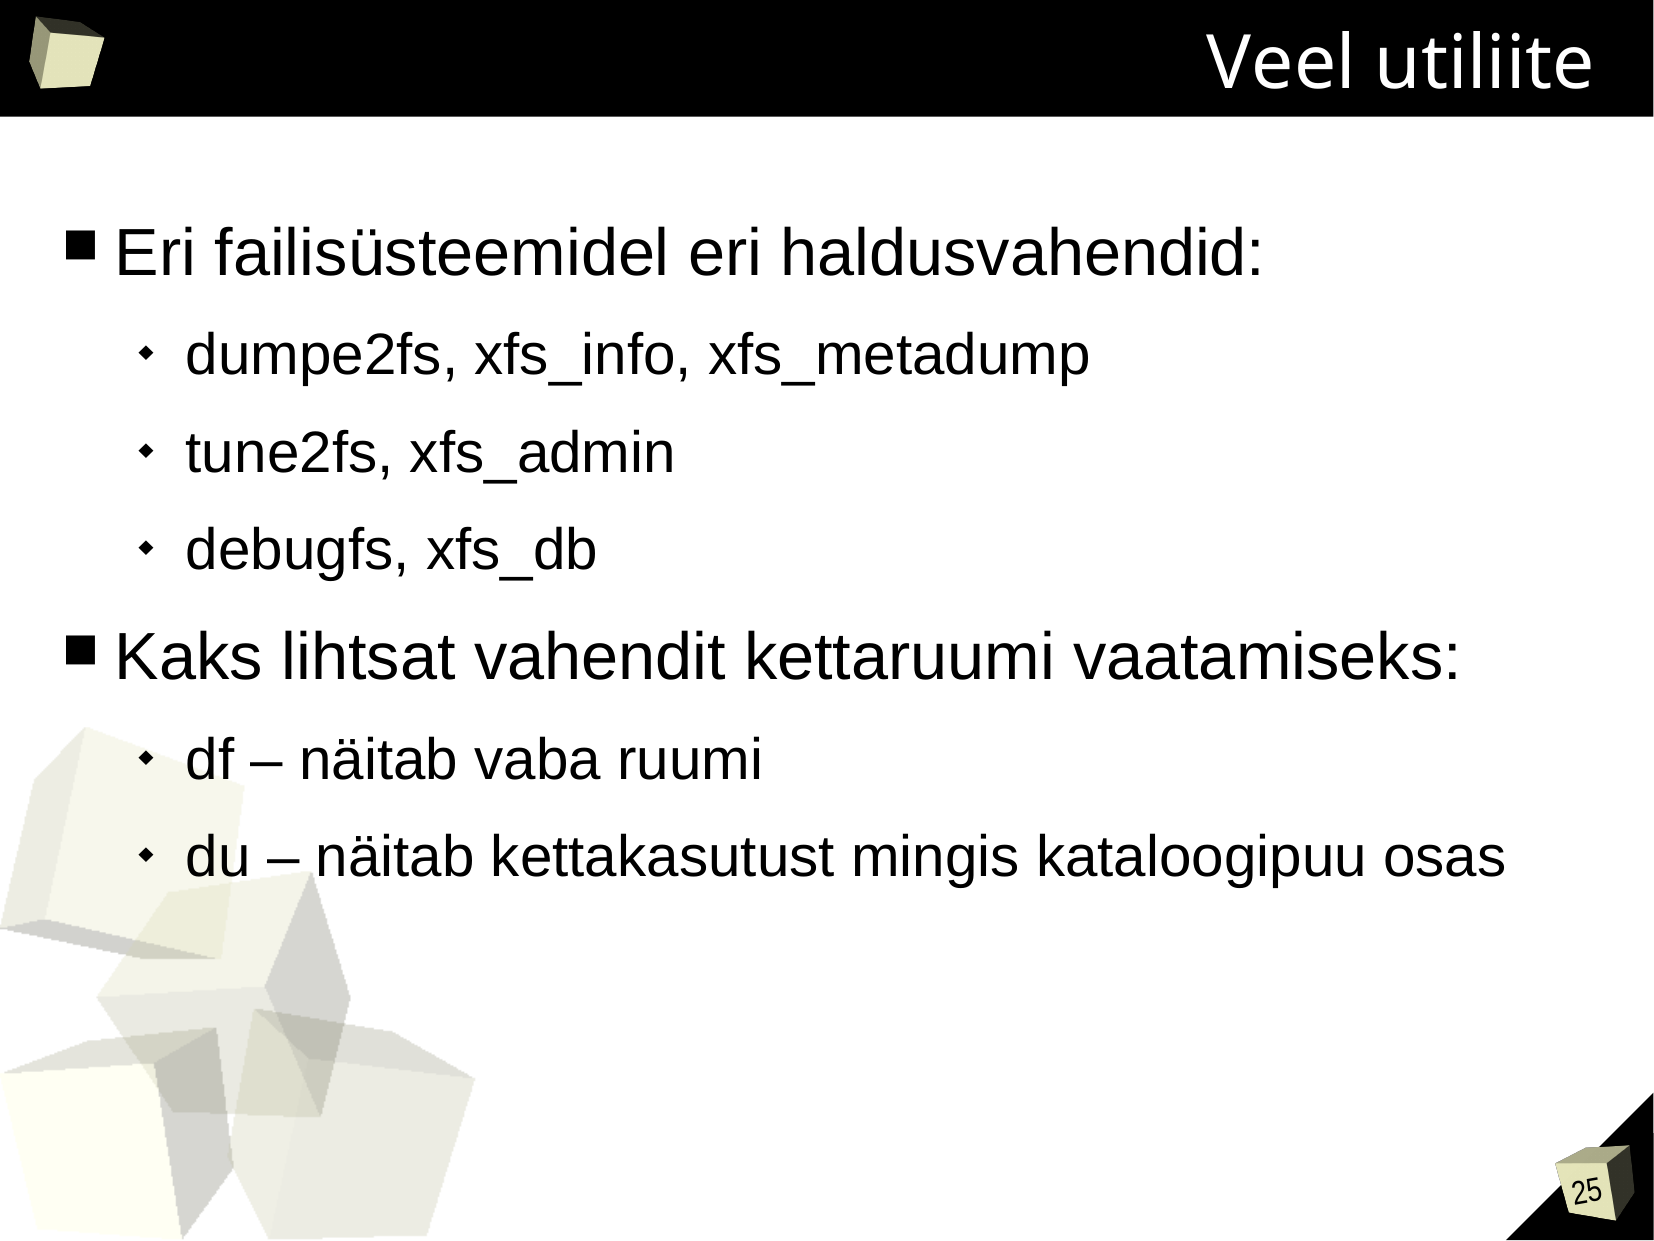

# Veel utiliite
Eri failisüsteemidel eri haldusvahendid:
dumpe2fs, xfs_info, xfs_metadump
tune2fs, xfs_admin
debugfs, xfs_db
Kaks lihtsat vahendit kettaruumi vaatamiseks:
df – näitab vaba ruumi
du – näitab kettakasutust mingis kataloogipuu osas